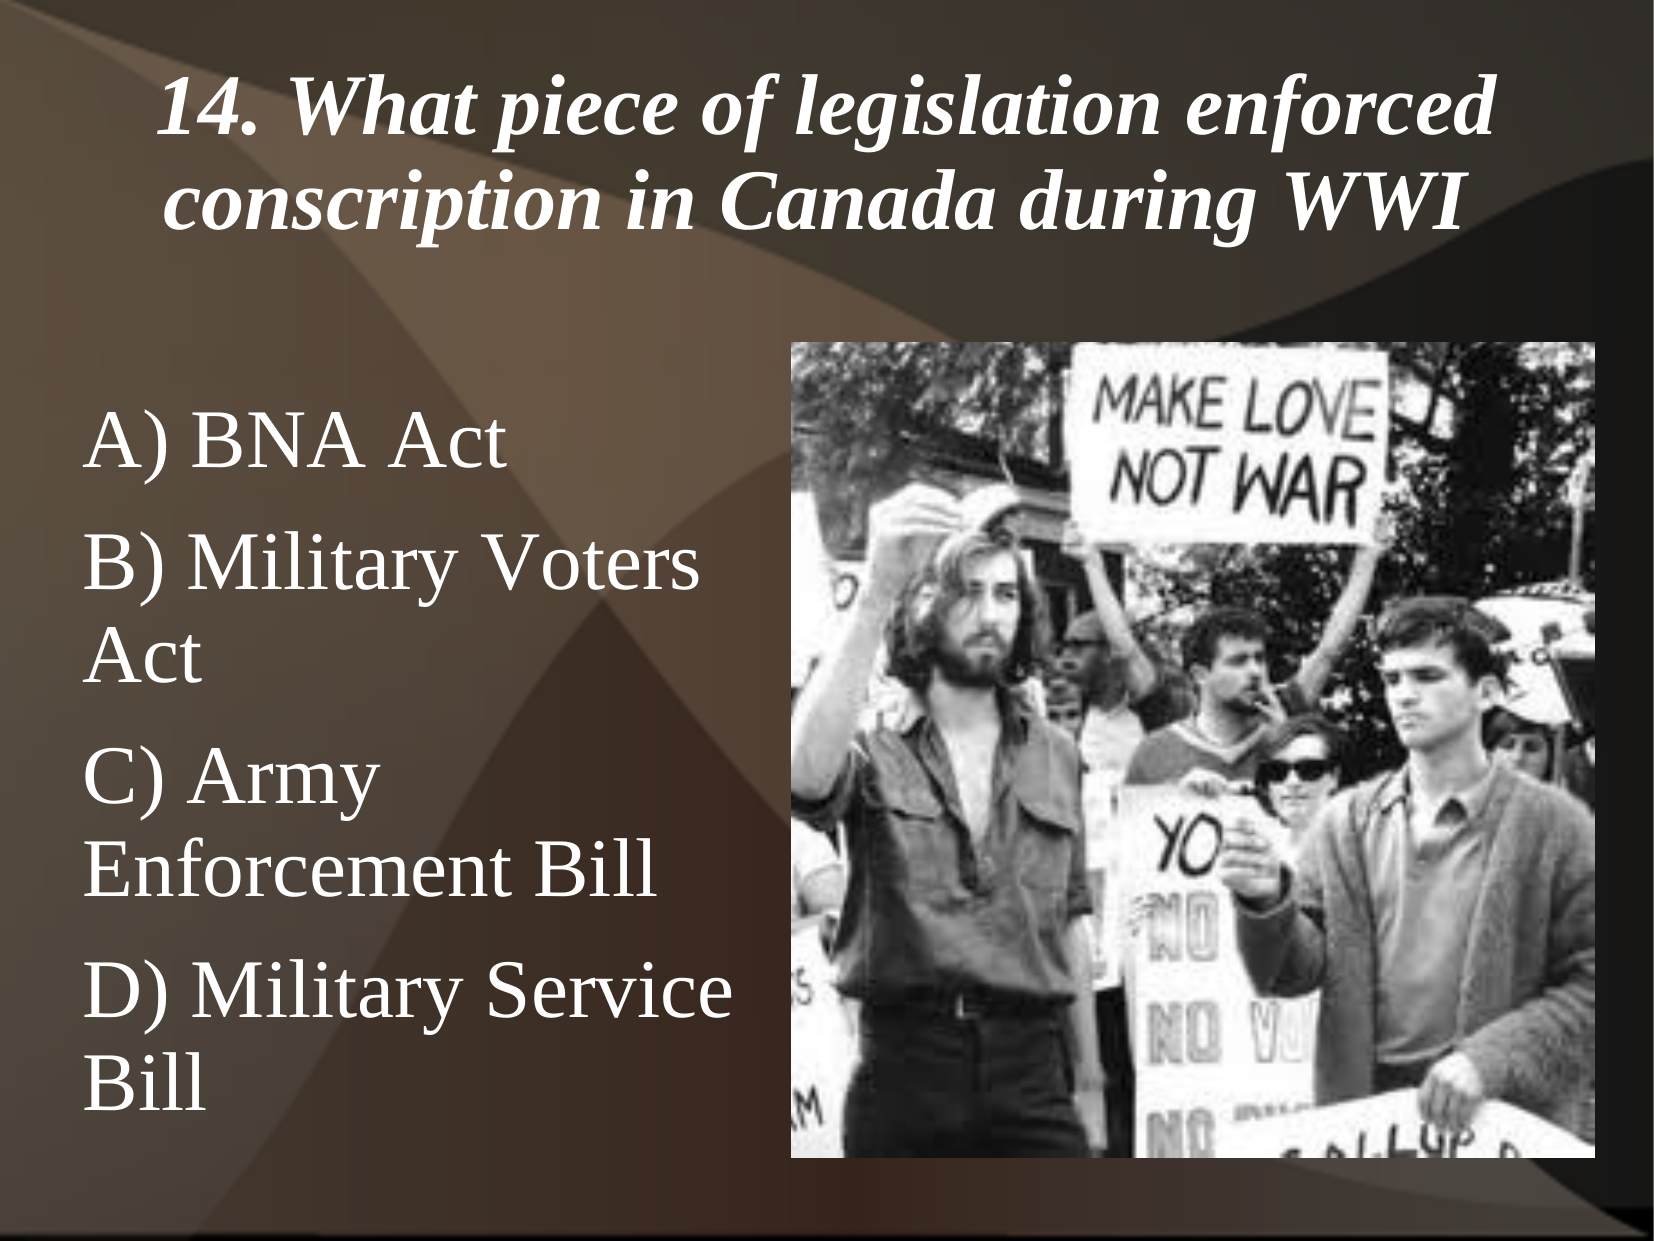

# 14. What piece of legislation enforced conscription in Canada during WWI
A) BNA Act
B) Military Voters Act
C) Army Enforcement Bill
D) Military Service Bill